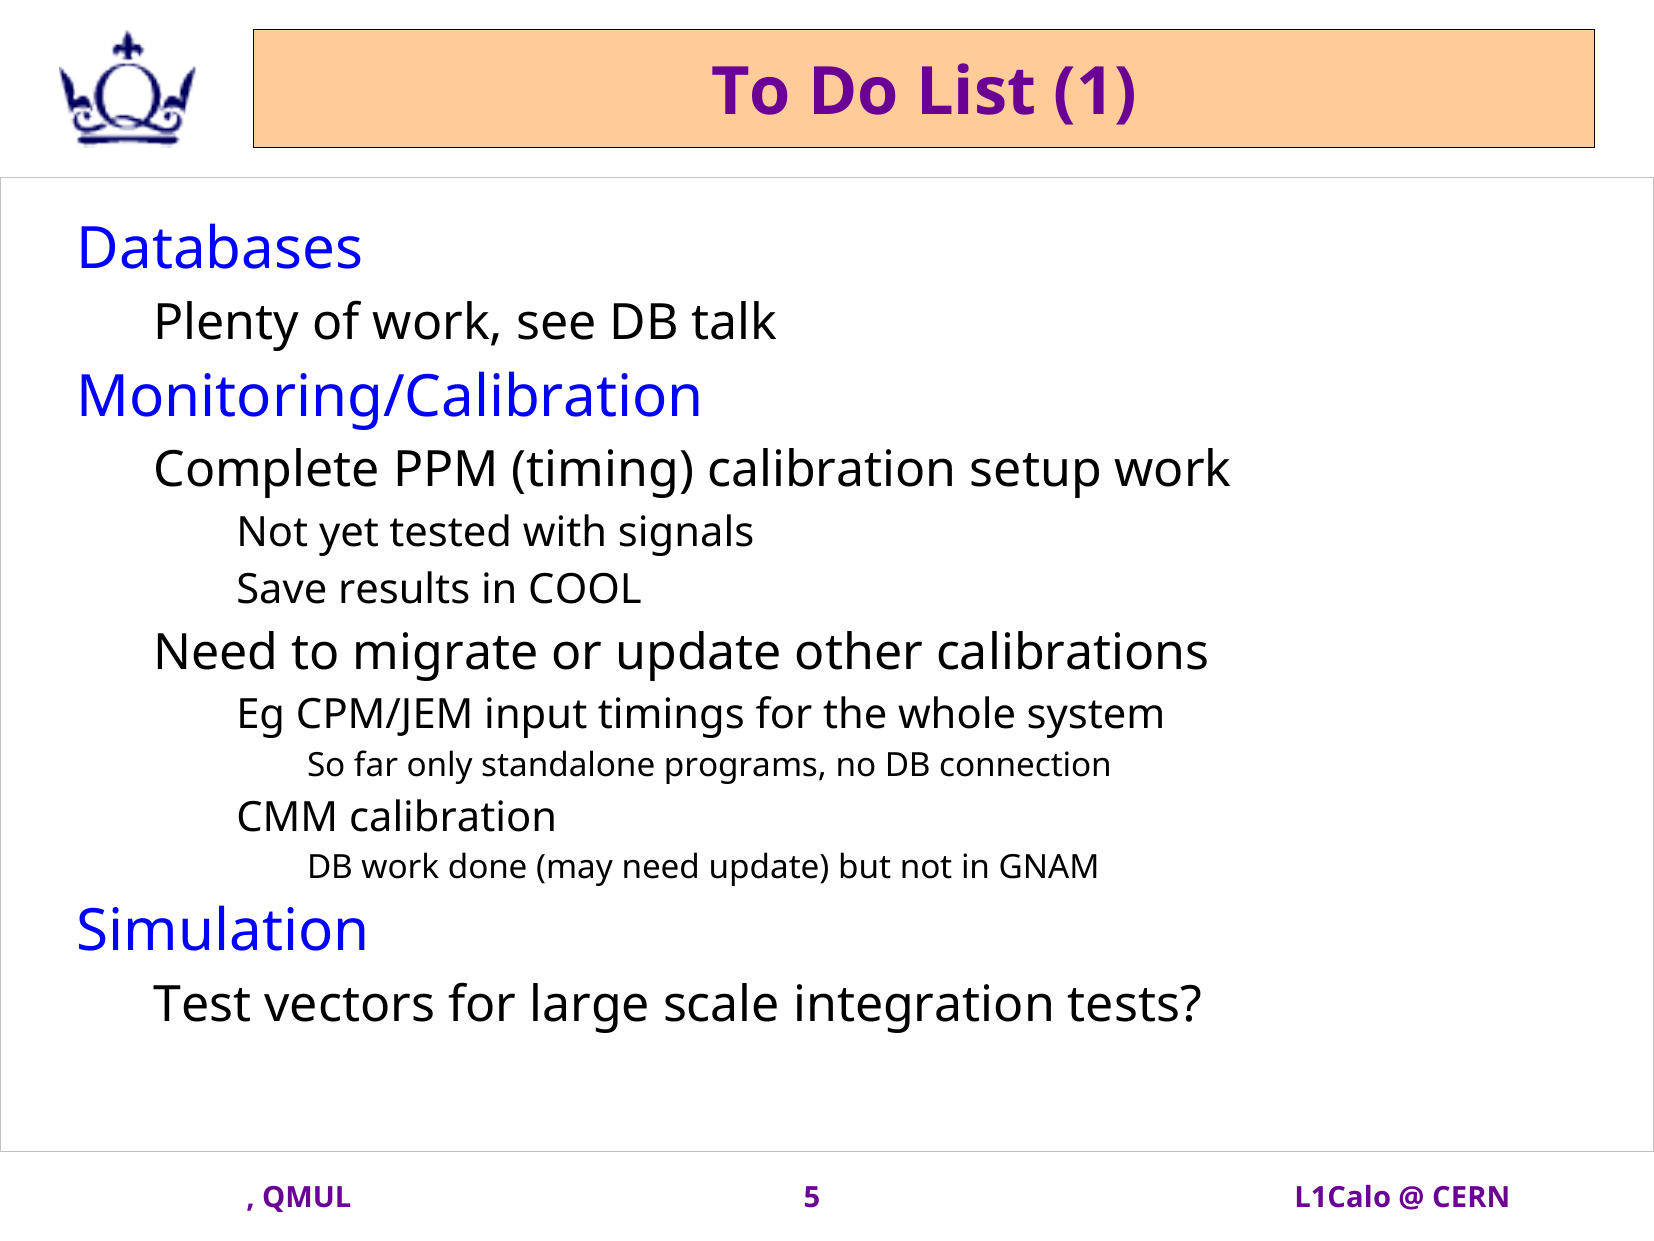

# To Do List (1)
Databases
Plenty of work, see DB talk
Monitoring/Calibration
Complete PPM (timing) calibration setup work
Not yet tested with signals
Save results in COOL
Need to migrate or update other calibrations
Eg CPM/JEM input timings for the whole system
So far only standalone programs, no DB connection
CMM calibration
DB work done (may need update) but not in GNAM
Simulation
Test vectors for large scale integration tests?